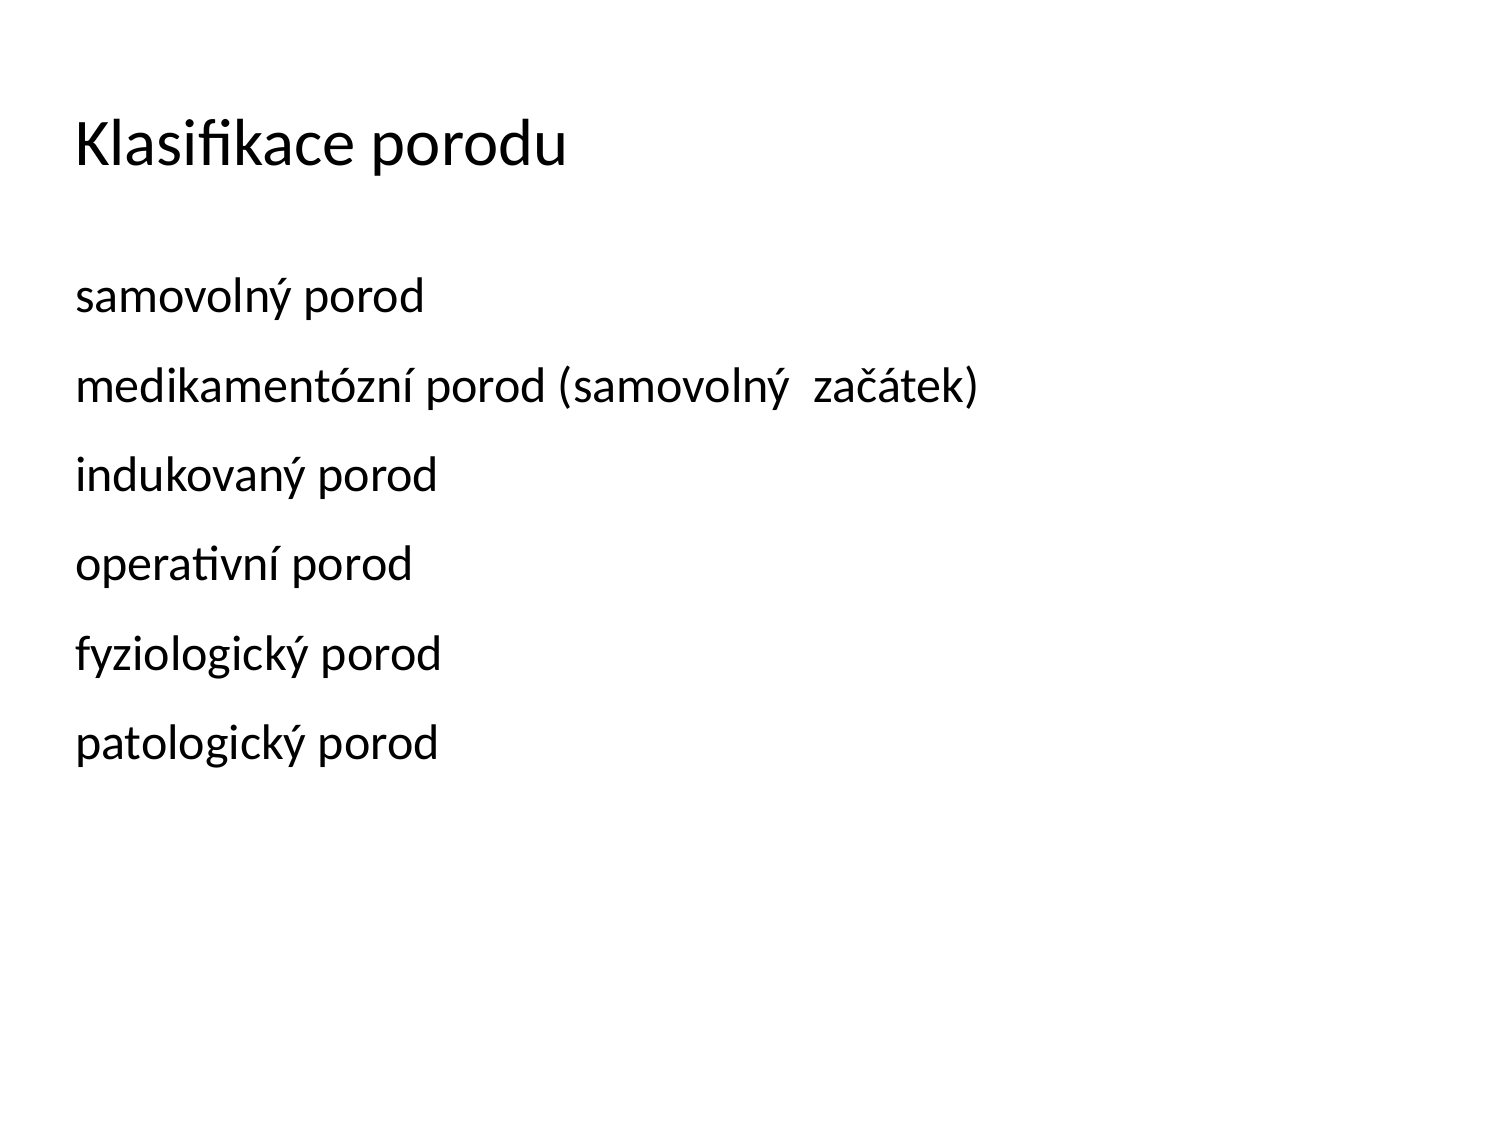

# Klasifikace porodu
samovolný porod
medikamentózní porod (samovolný začátek)
indukovaný porod
operativní porod
fyziologický porod
patologický porod